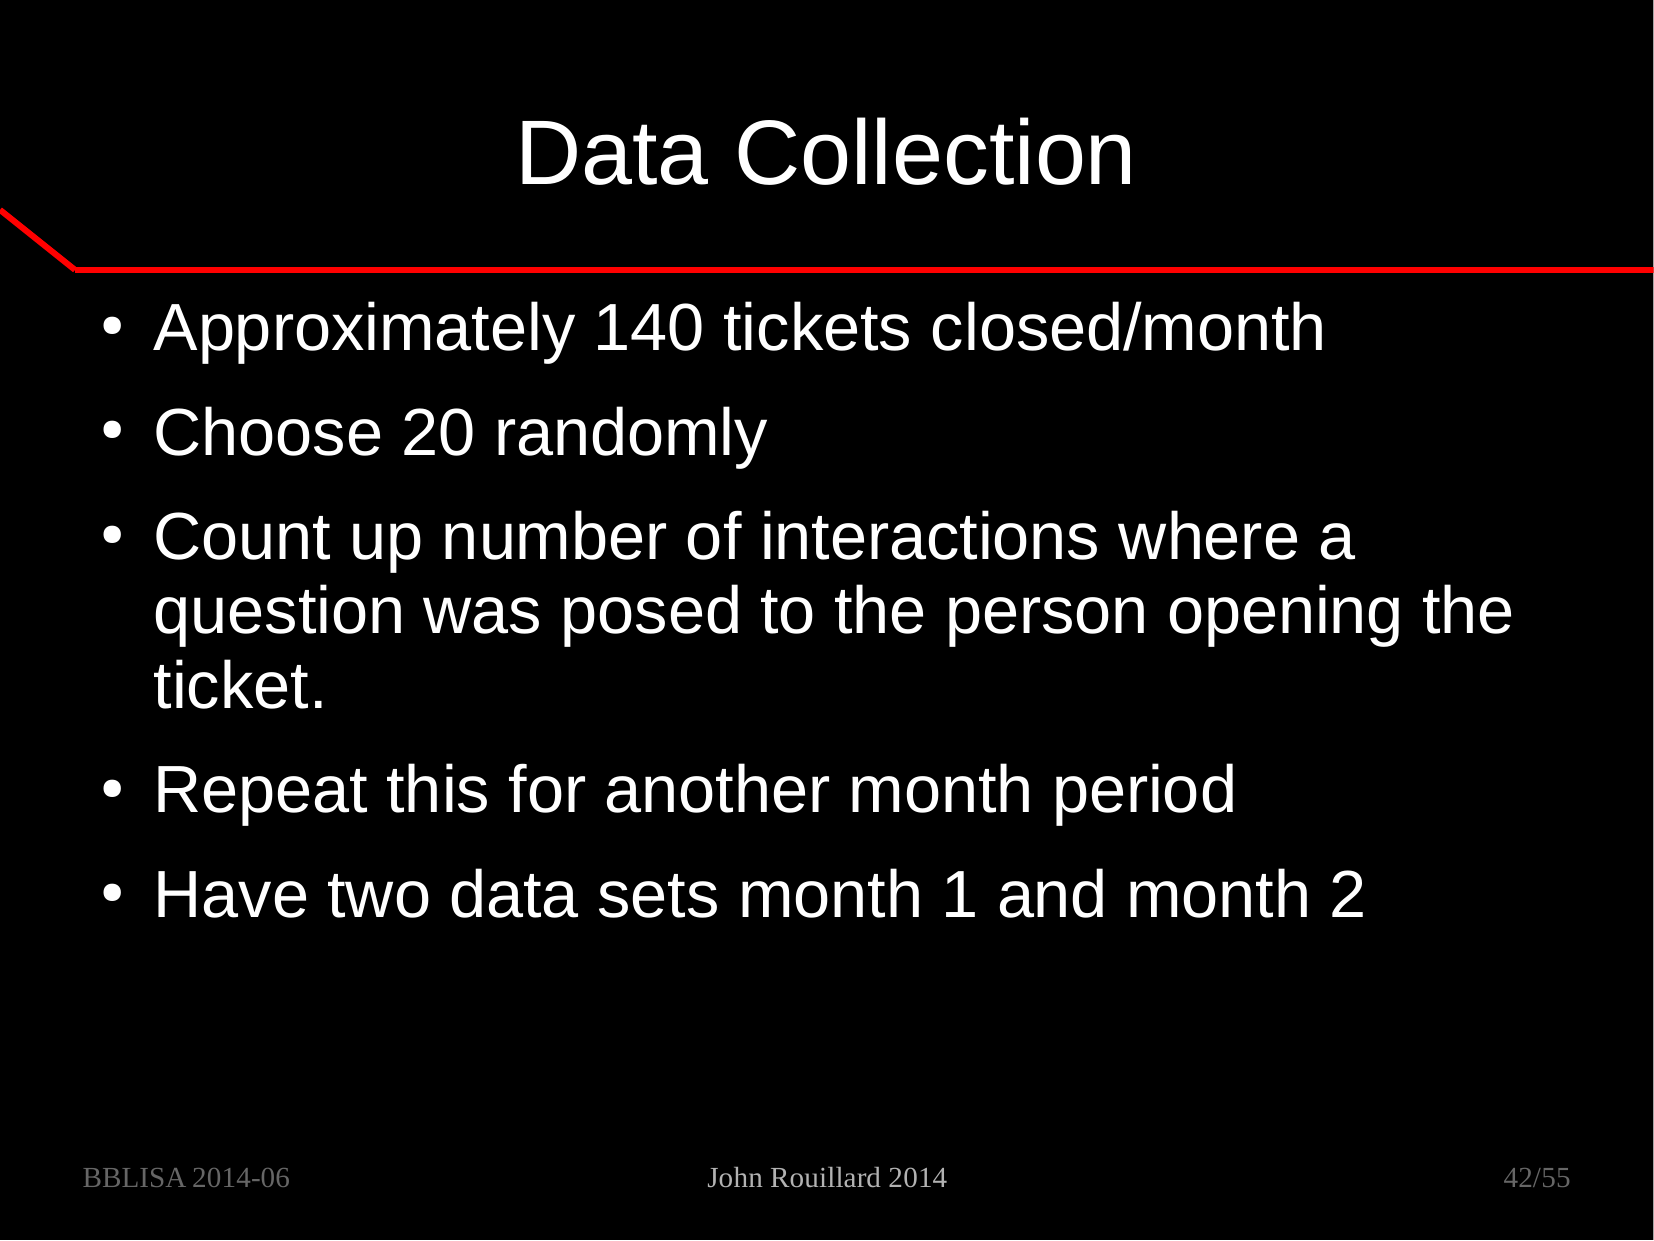

# Data Collection
Approximately 140 tickets closed/month
Choose 20 randomly
Count up number of interactions where a question was posed to the person opening the ticket.
Repeat this for another month period
Have two data sets month 1 and month 2
BBLISA 2014-06
John Rouillard 2014
42